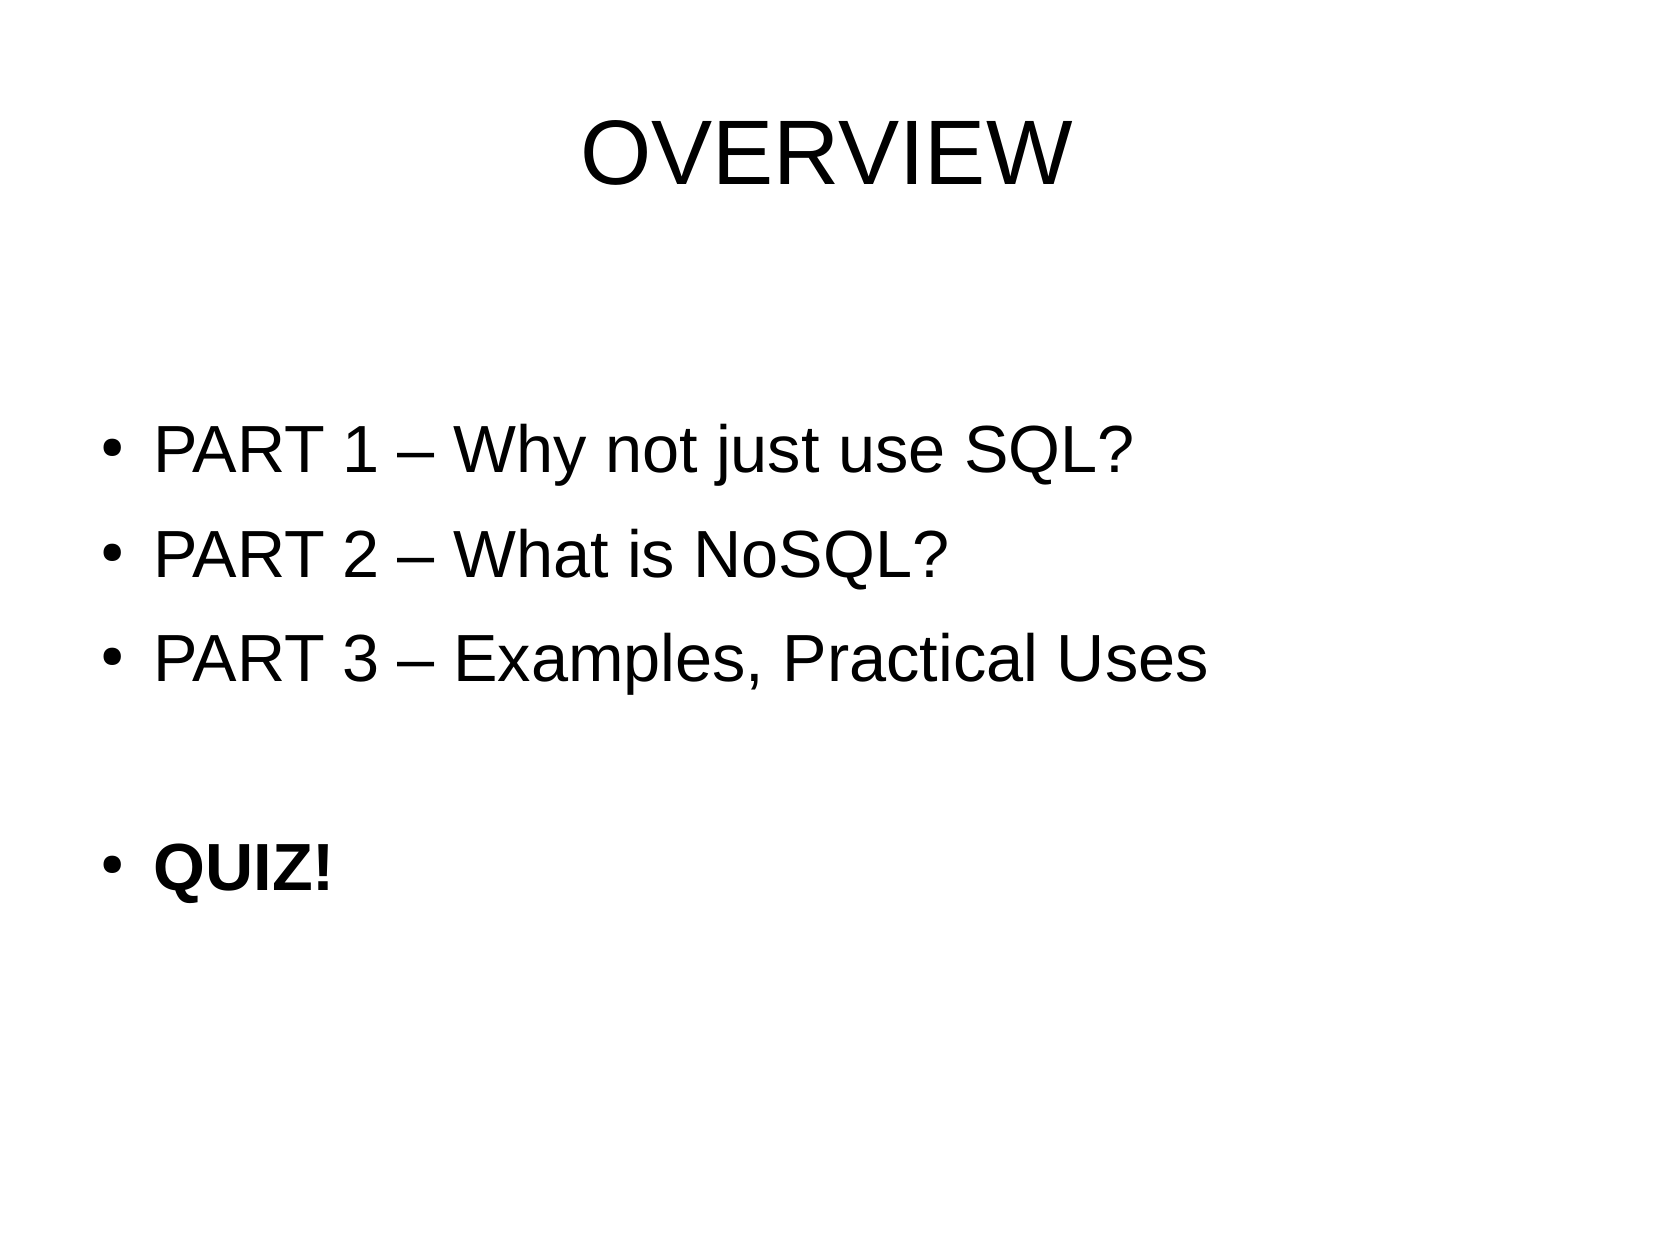

# OVERVIEW
PART 1 – Why not just use SQL?
PART 2 – What is NoSQL?
PART 3 – Examples, Practical Uses
QUIZ!